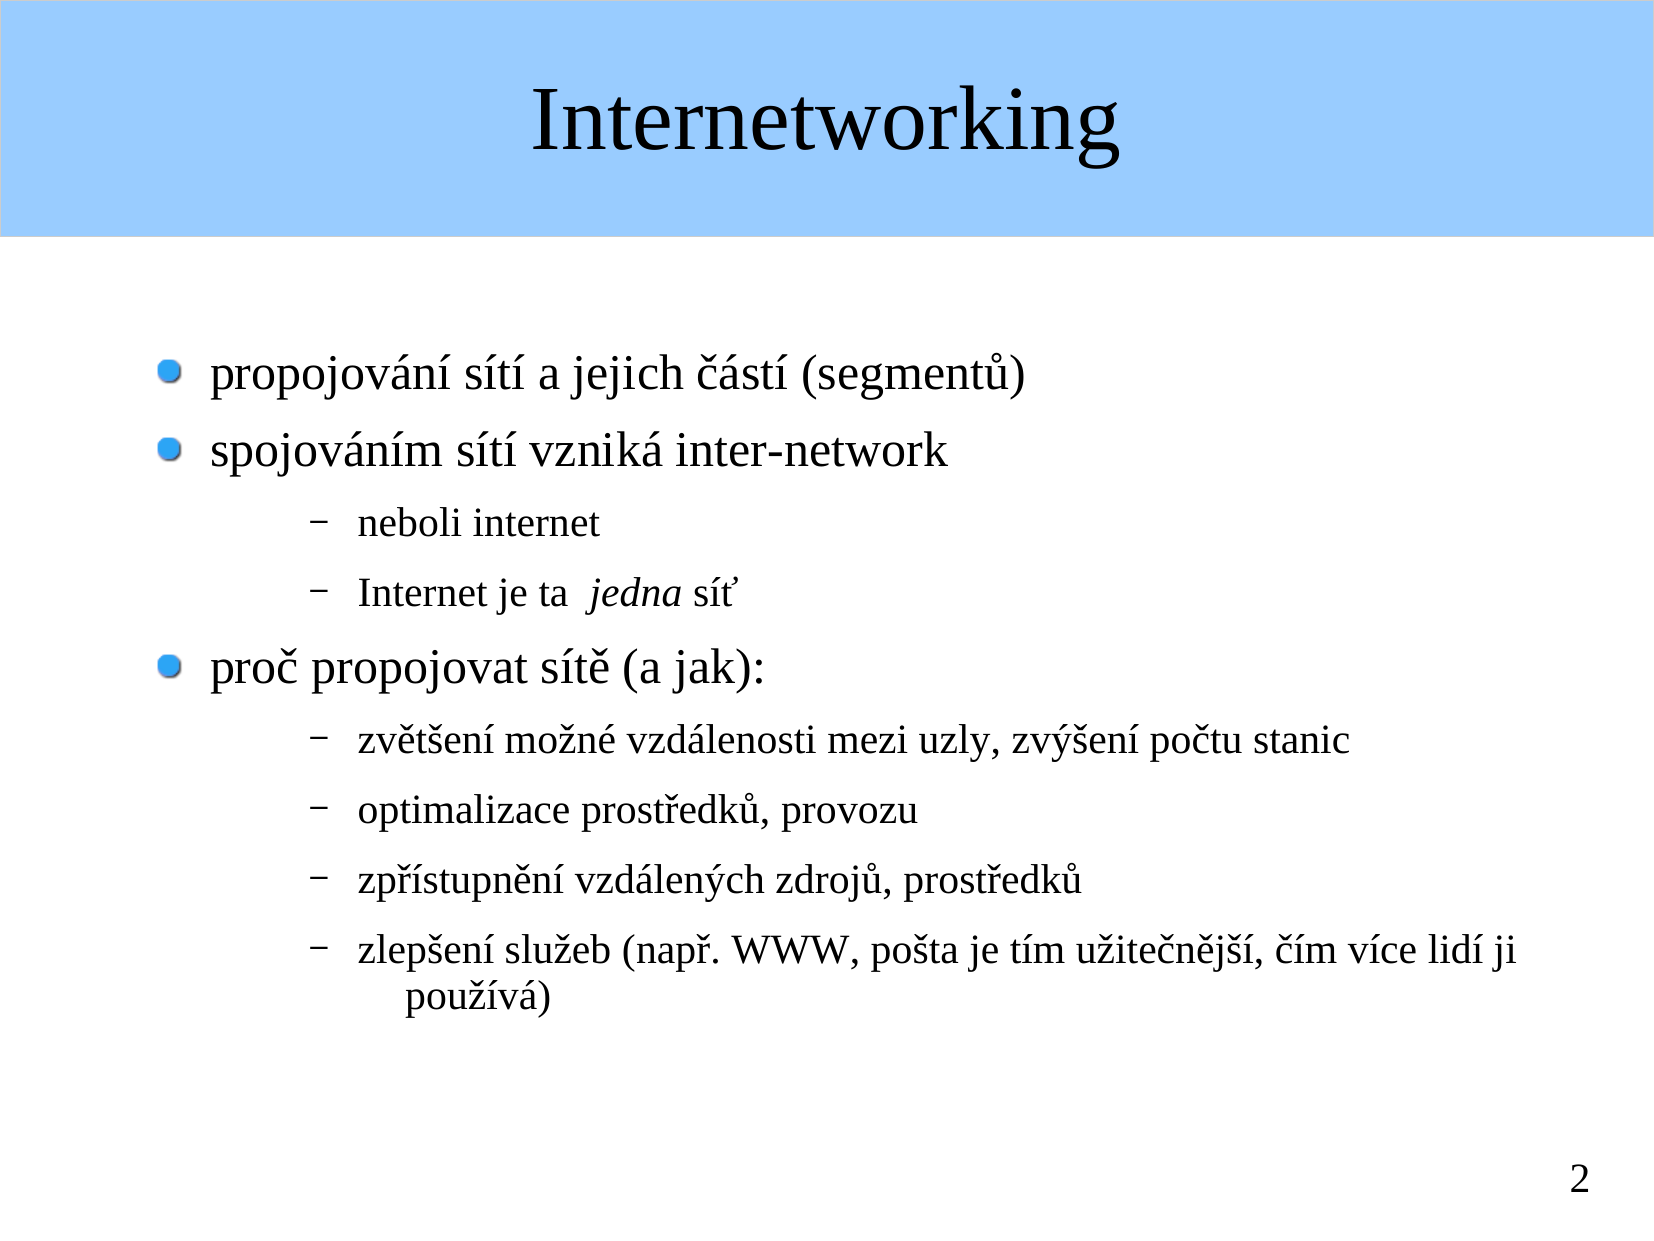

# Internetworking
propojování sítí a jejich částí (segmentů)
spojováním sítí vzniká inter-network
neboli internet
Internet je ta jedna síť
proč propojovat sítě (a jak):
zvětšení možné vzdálenosti mezi uzly, zvýšení počtu stanic
optimalizace prostředků, provozu
zpřístupnění vzdálených zdrojů, prostředků
zlepšení služeb (např. WWW, pošta je tím užitečnější, čím více lidí ji používá)